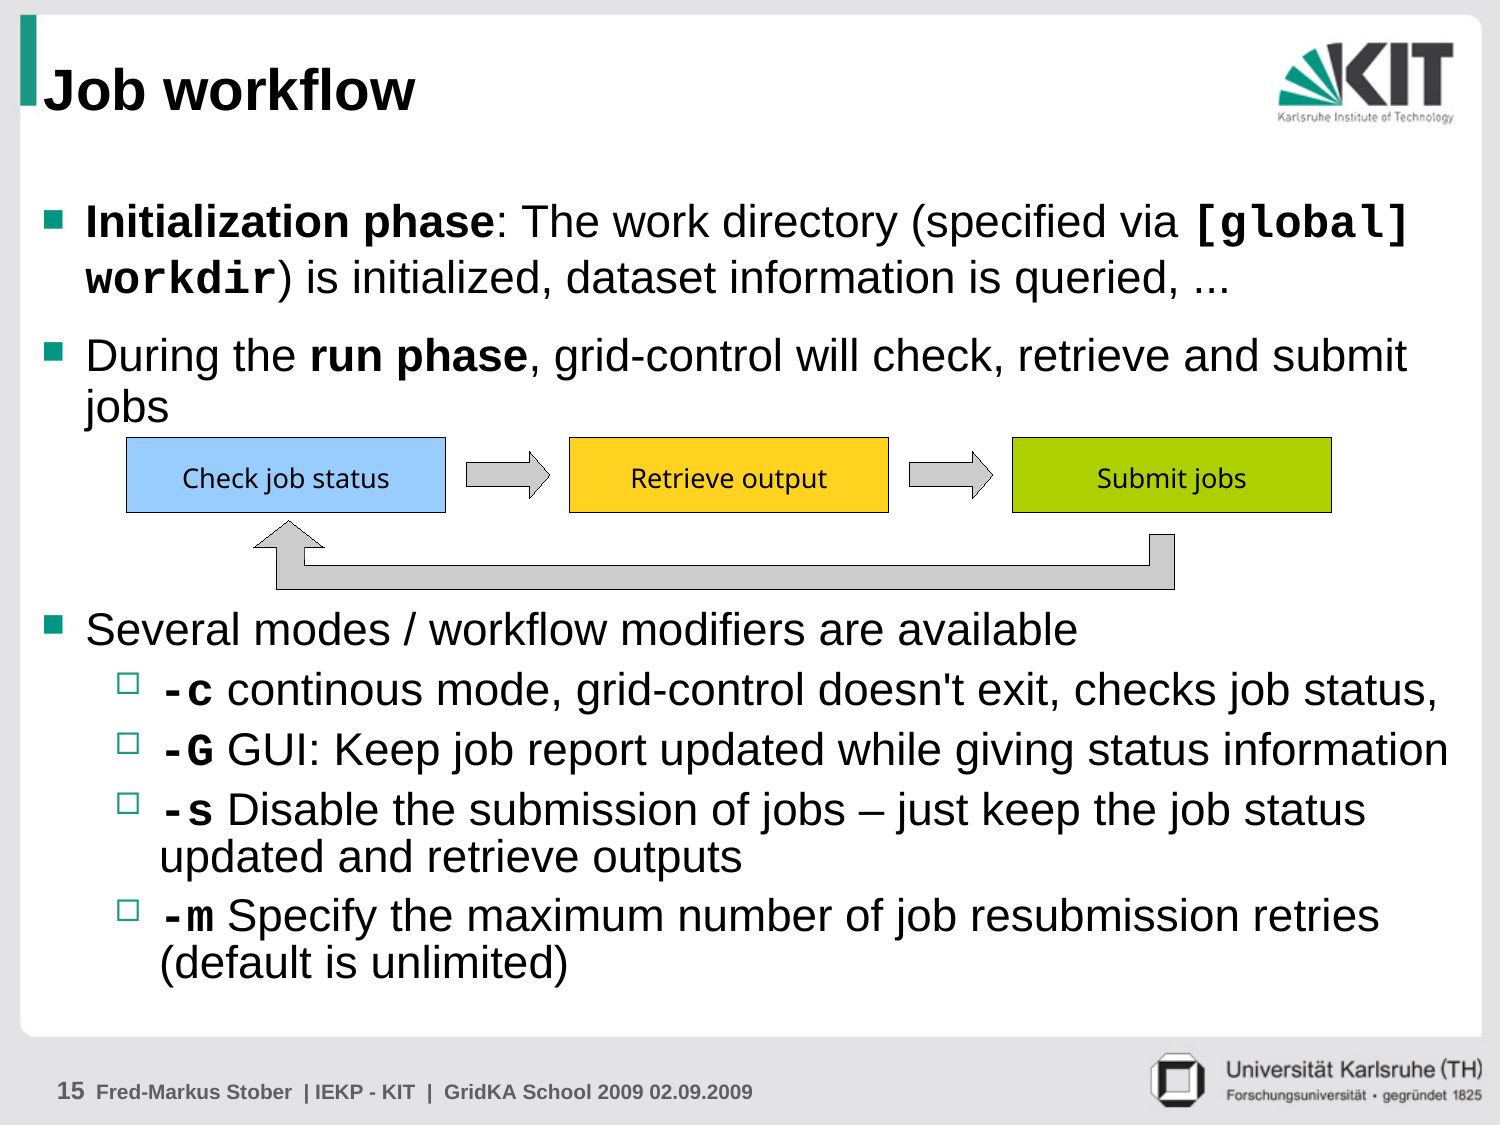

# Job workflow
Initialization phase: The work directory (specified via [global] workdir) is initialized, dataset information is queried, ...
During the run phase, grid-control will check, retrieve and submit jobs
Several modes / workflow modifiers are available
-c continous mode, grid-control doesn't exit, checks job status,
-G GUI: Keep job report updated while giving status information
-s Disable the submission of jobs – just keep the job status updated and retrieve outputs
-m Specify the maximum number of job resubmission retries (default is unlimited)
Check job status
Retrieve output
Submit jobs
04.12.07